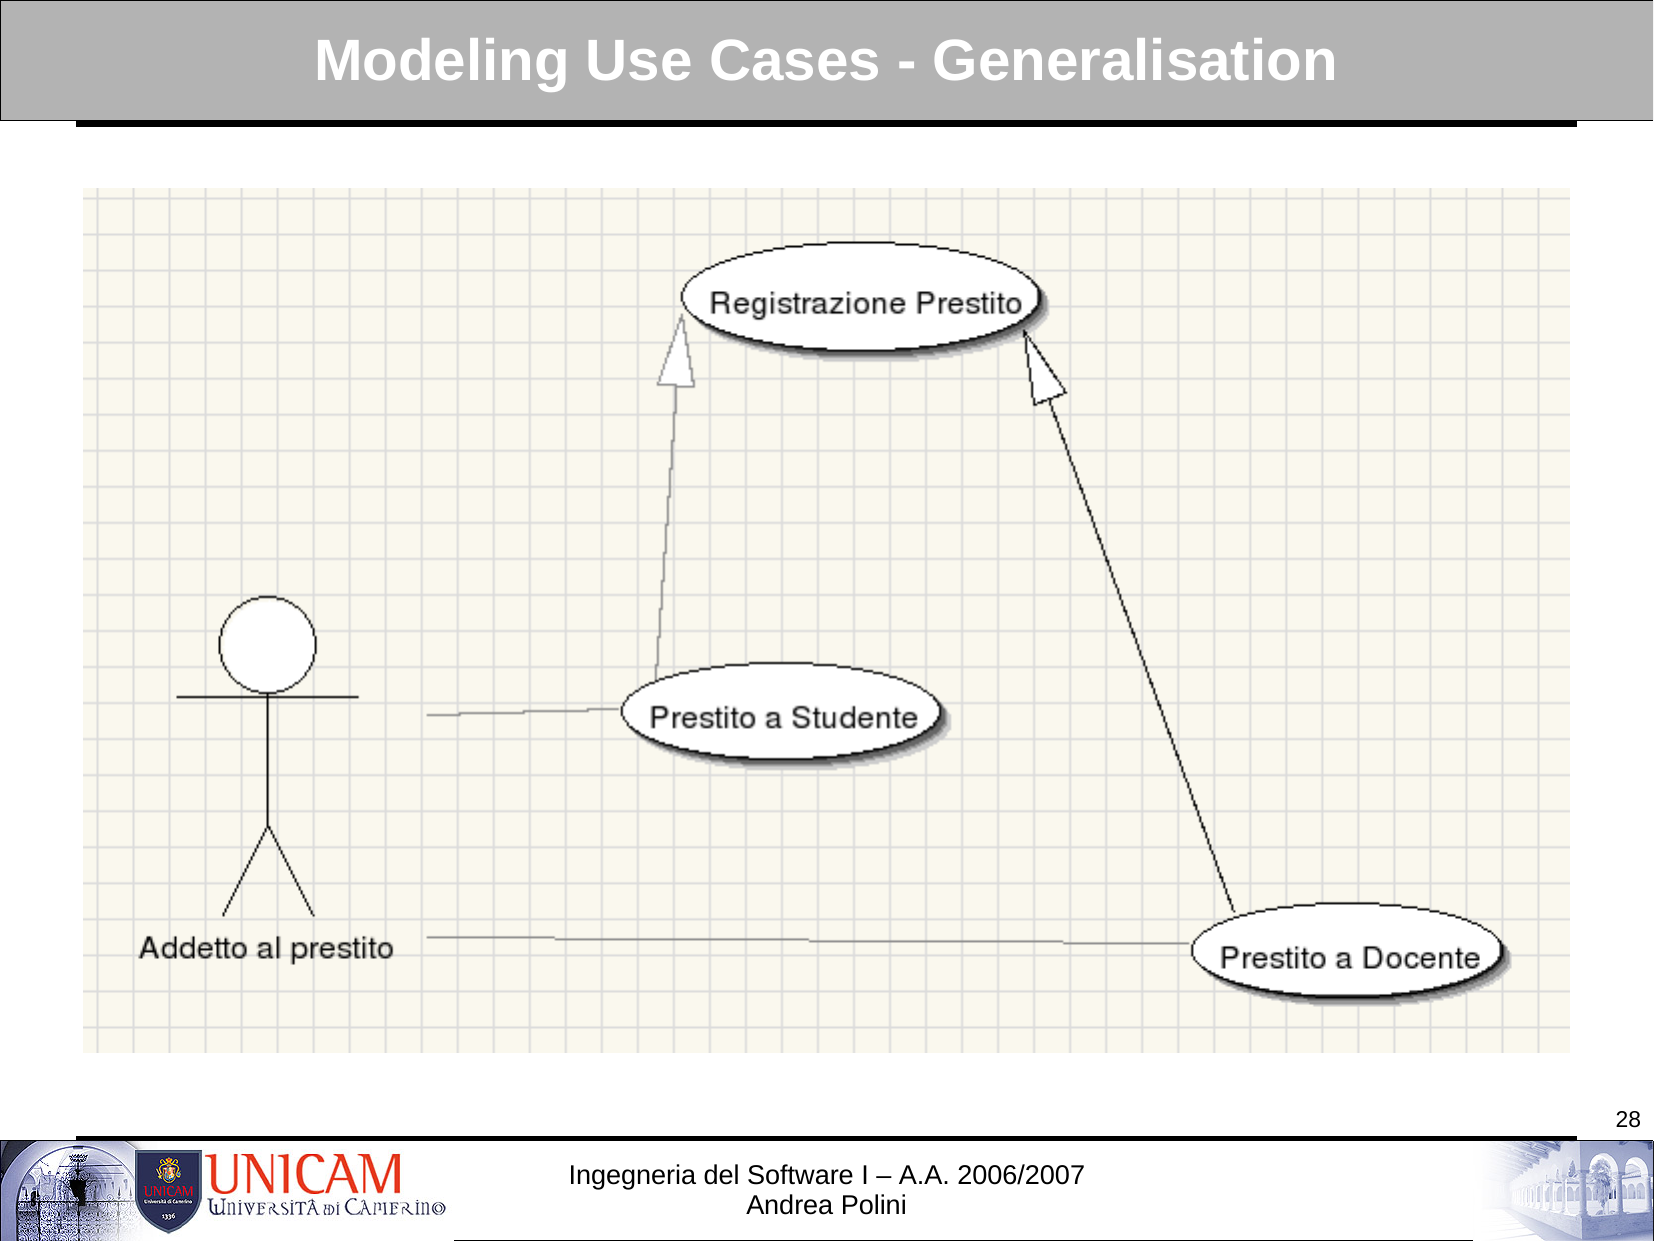

# Modeling Use Cases - Generalisation
28